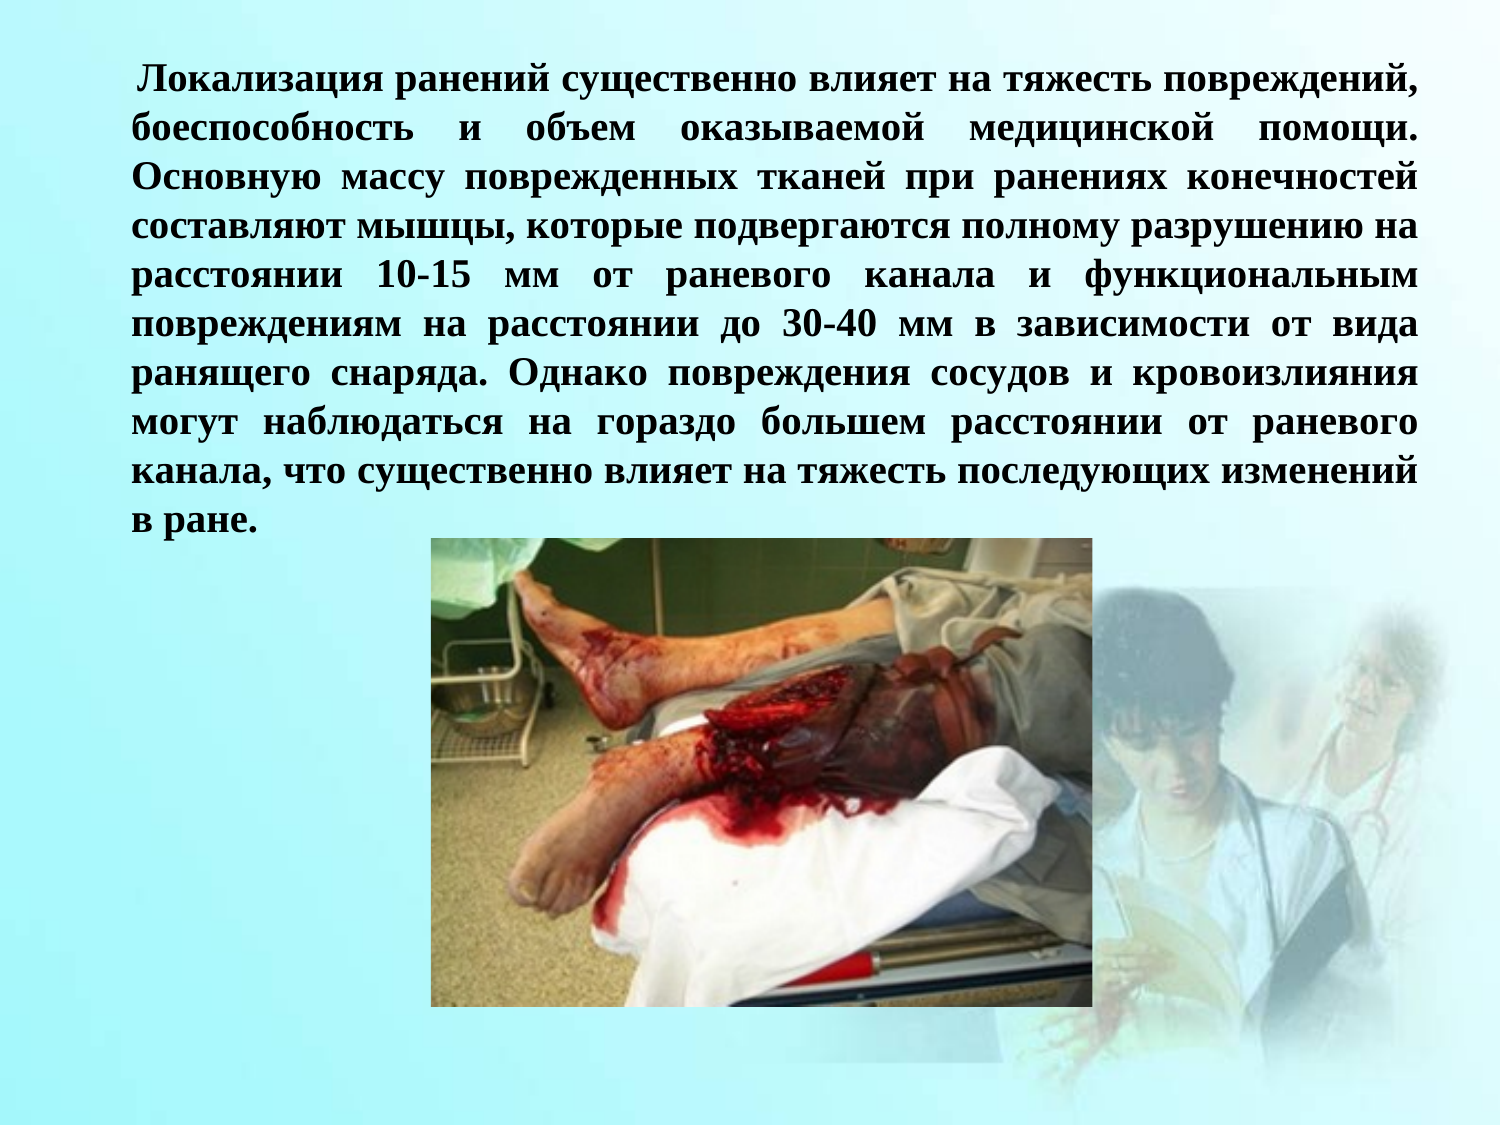

# Локализация ранений существенно влияет на тяжесть повреждений, боеспособность и объем оказываемой медицинской помощи. Основную массу поврежденных тканей при ранениях конечностей составляют мышцы, которые подвергаются полному разрушению на расстоянии 10-15 мм от раневого канала и функциональным повреждениям на расстоянии до 30-40 мм в зависимости от вида ранящего снаряда. Однако повреждения сосудов и кровоизлияния могут наблюдаться на гораздо большем расстоянии от раневого канала, что существенно влияет на тяжесть последующих изменений в ране.